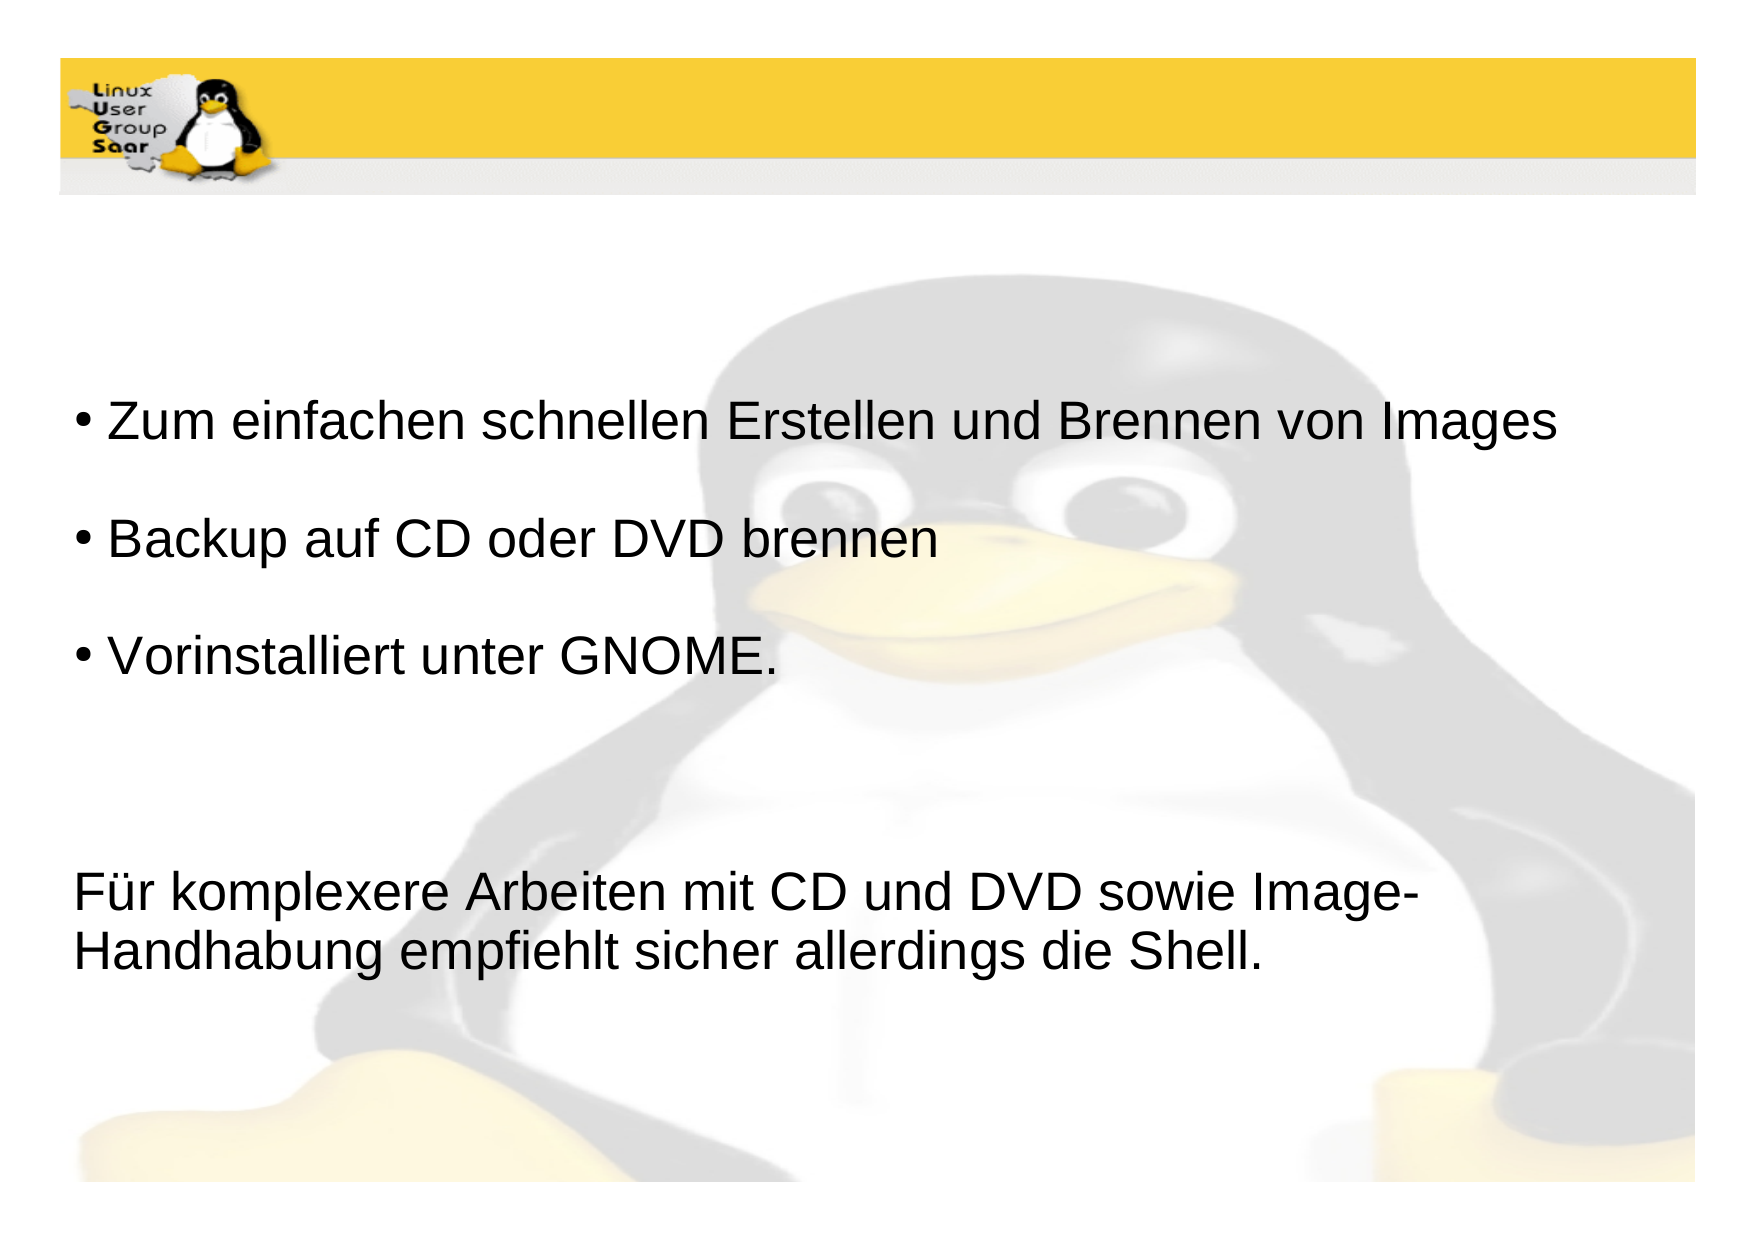

Zum einfachen schnellen Erstellen und Brennen von Images
 Backup auf CD oder DVD brennen
 Vorinstalliert unter GNOME.
Für komplexere Arbeiten mit CD und DVD sowie Image-Handhabung empfiehlt sicher allerdings die Shell.